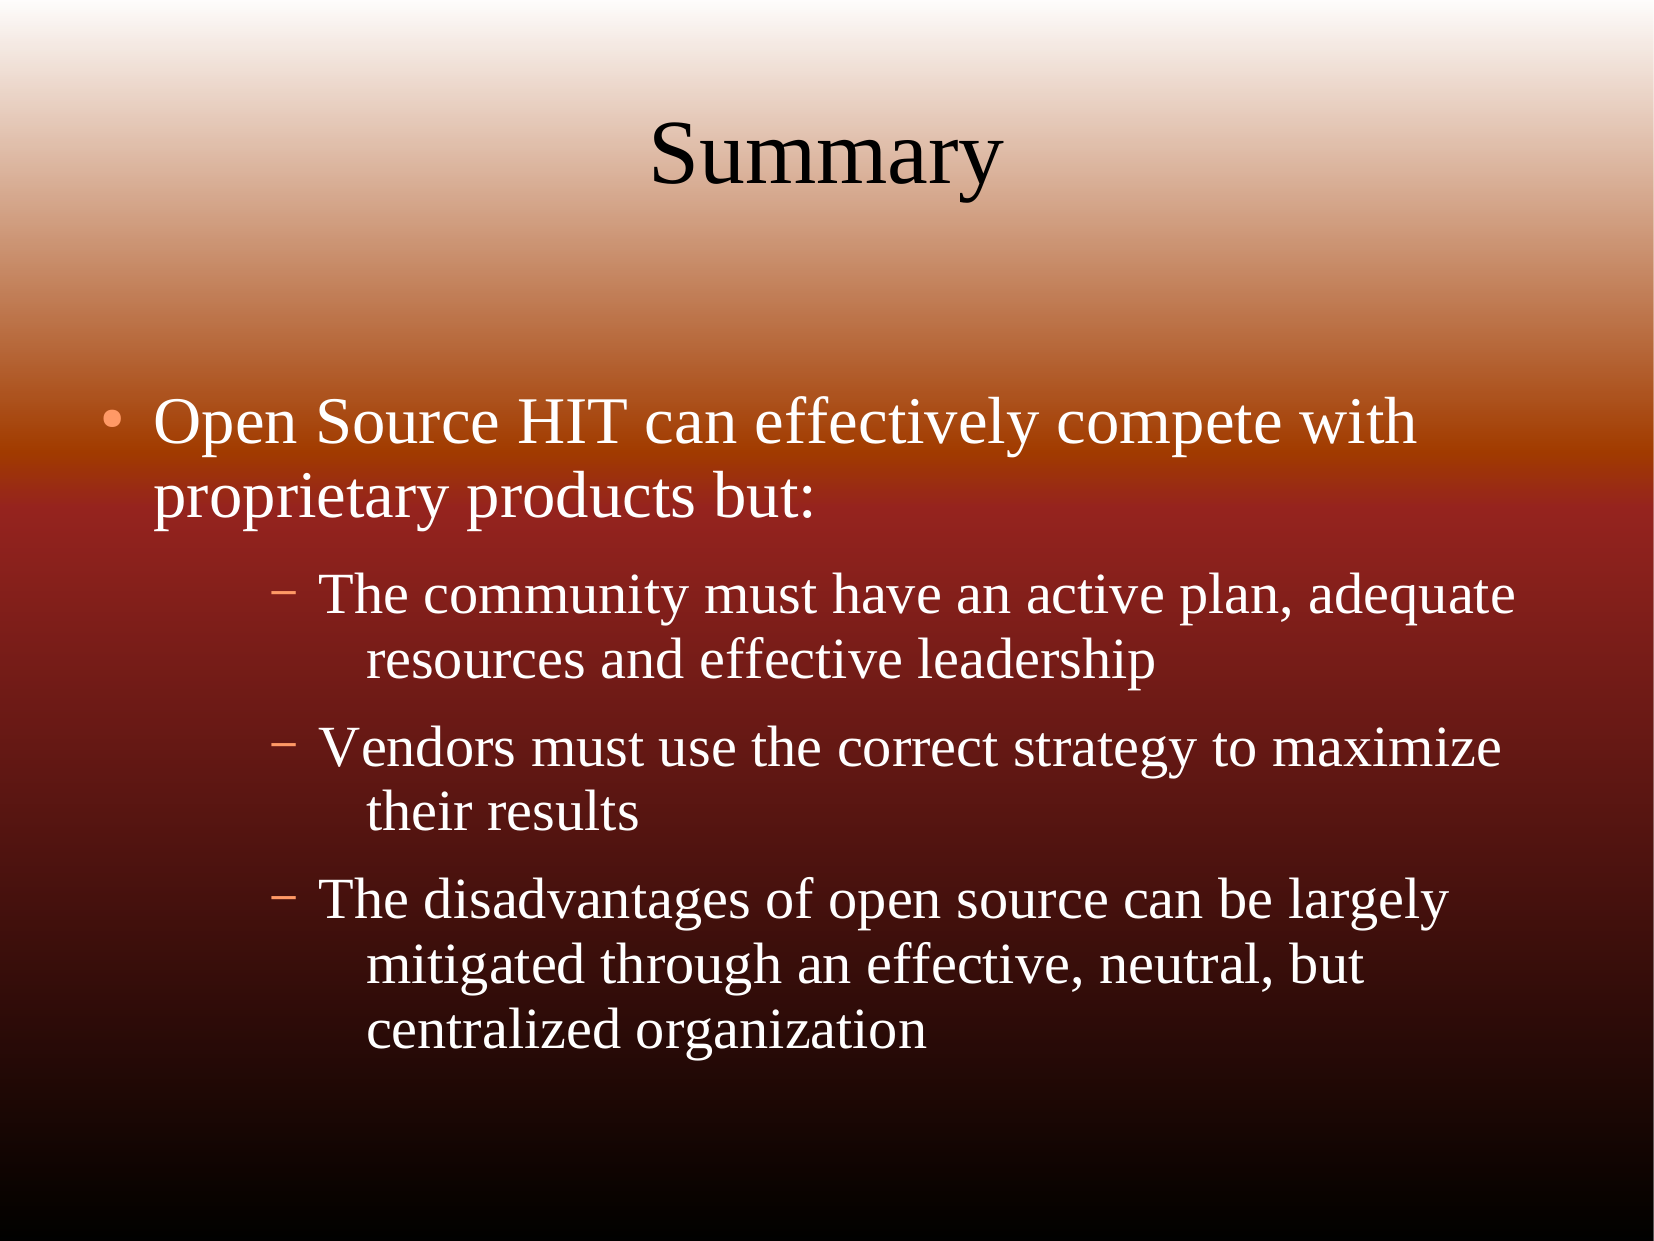

# Summary
Open Source HIT can effectively compete with proprietary products but:
The community must have an active plan, adequate resources and effective leadership
Vendors must use the correct strategy to maximize their results
The disadvantages of open source can be largely mitigated through an effective, neutral, but centralized organization